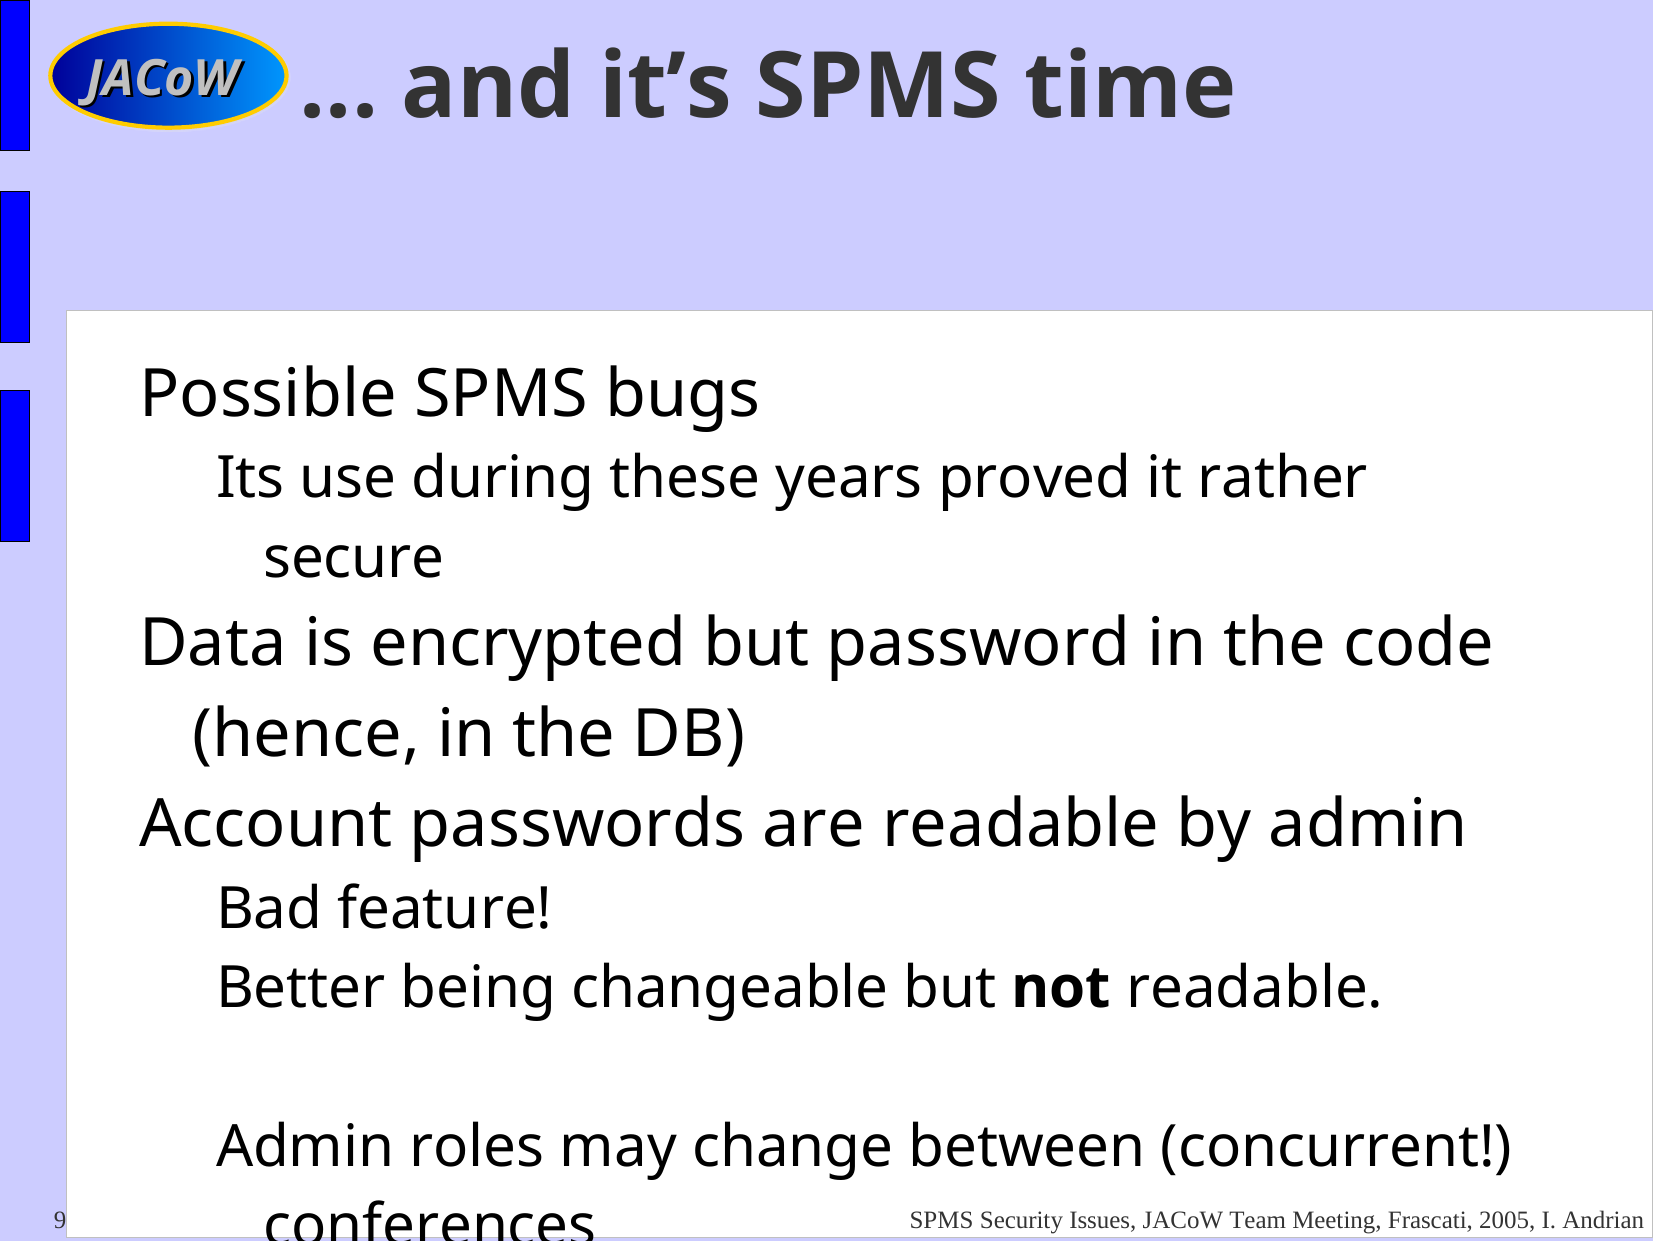

# ... and it’s SPMS time
Possible SPMS bugs
Its use during these years proved it rather secure
Data is encrypted but password in the code (hence, in the DB)
Account passwords are readable by admin
Bad feature!
Better being changeable but not readable.
Admin roles may change between (concurrent!) conferences
9
SPMS Security Issues, JACoW Team Meeting, Frascati, 2005, I. Andrian